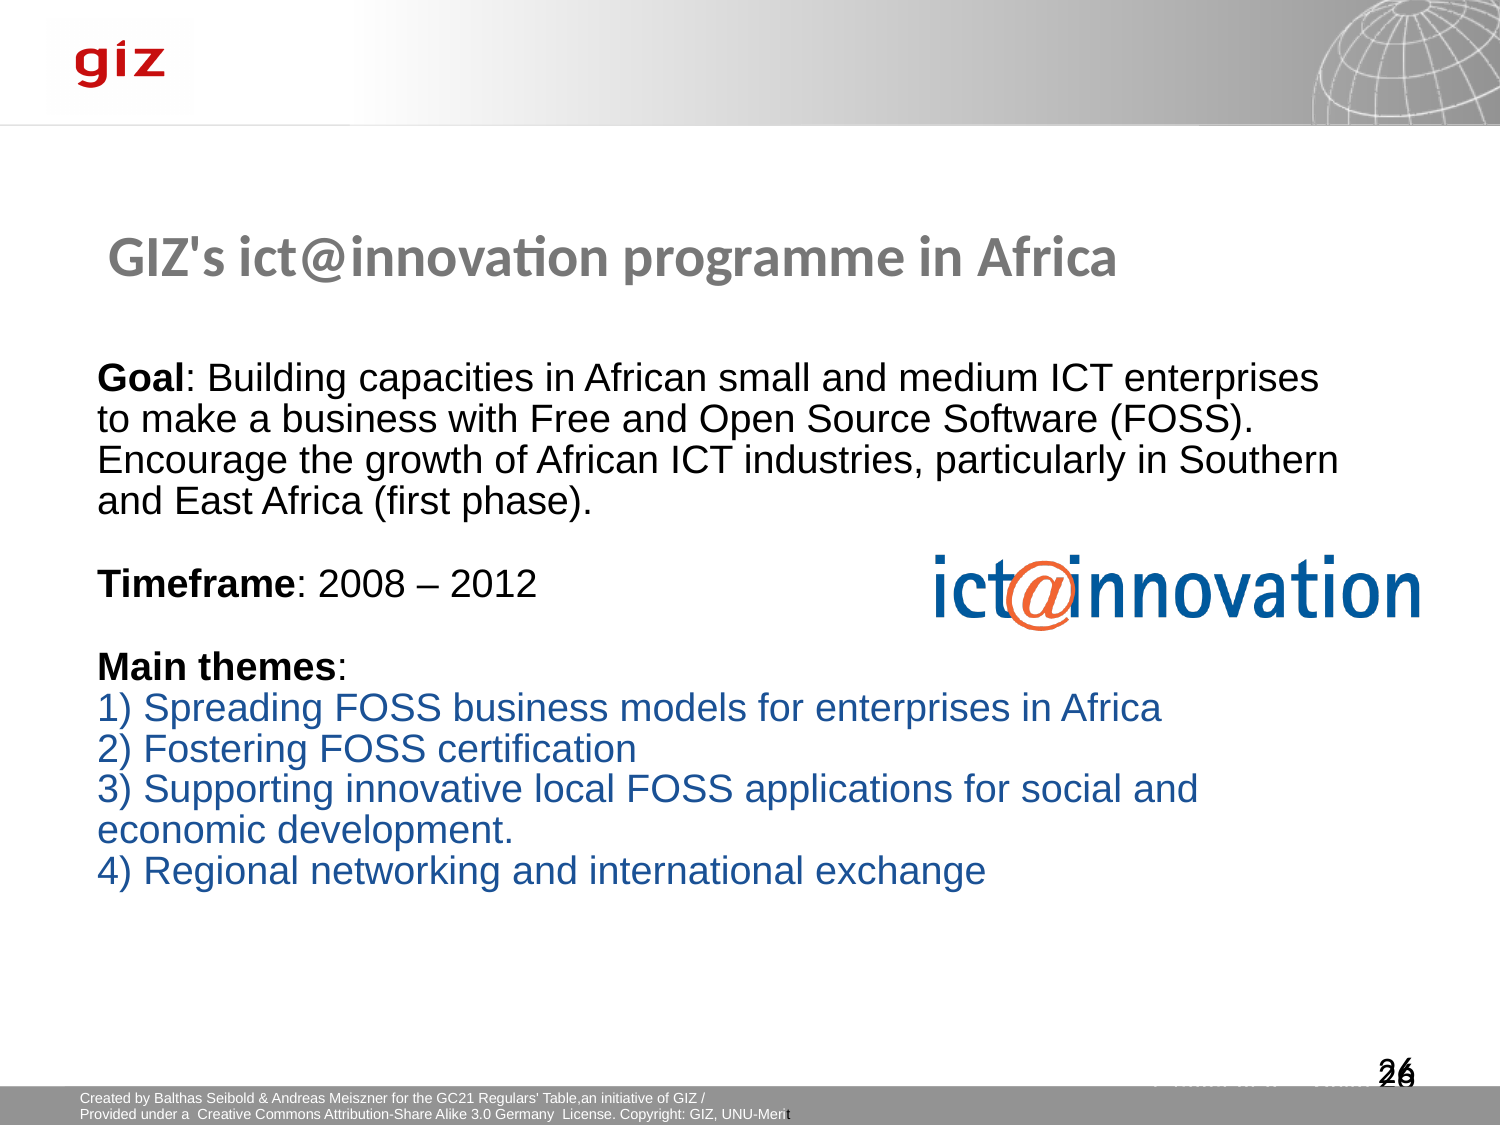

GIZ's ict@innovation programme in Africa
# Goal: Building capacities in African small and medium ICT enterprises to make a business with Free and Open Source Software (FOSS). Encourage the growth of African ICT industries, particularly in Southern and East Africa (first phase).
Timeframe: 2008 – 2012
Main themes:
1) Spreading FOSS business models for enterprises in Africa
2) Fostering FOSS certification
3) Supporting innovative local FOSS applications for social and economic development.
4) Regional networking and international exchange